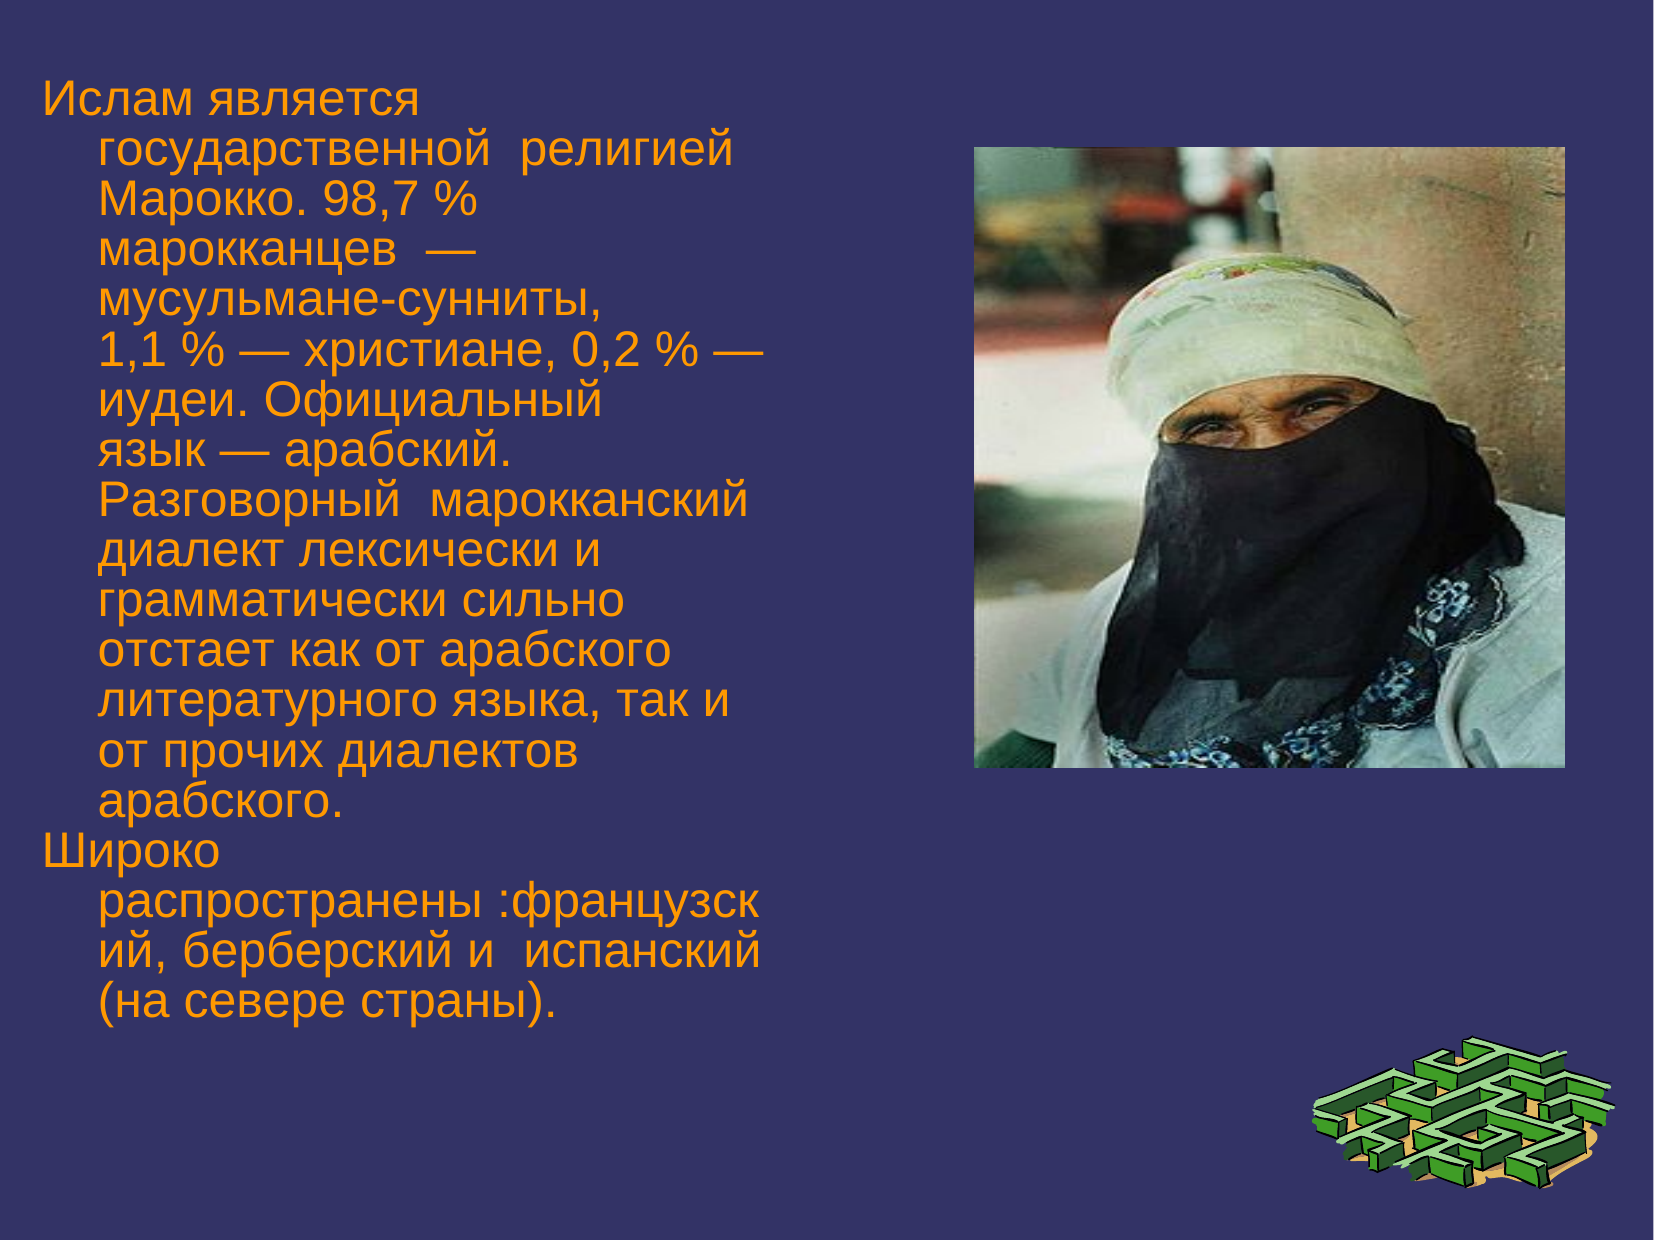

# Ислам является государственной религией Марокко. 98,7 % марокканцев  — мусульмане-сунниты, 1,1 % — христиане, 0,2 % — иудеи. Официальный язык — арабский. Разговорный марокканский диалект лексически и грамматически сильно отстает как от арабского литературного языка, так и от прочих диалектов арабского.
Широко распространены :французский, берберский и испанский (на севере страны).